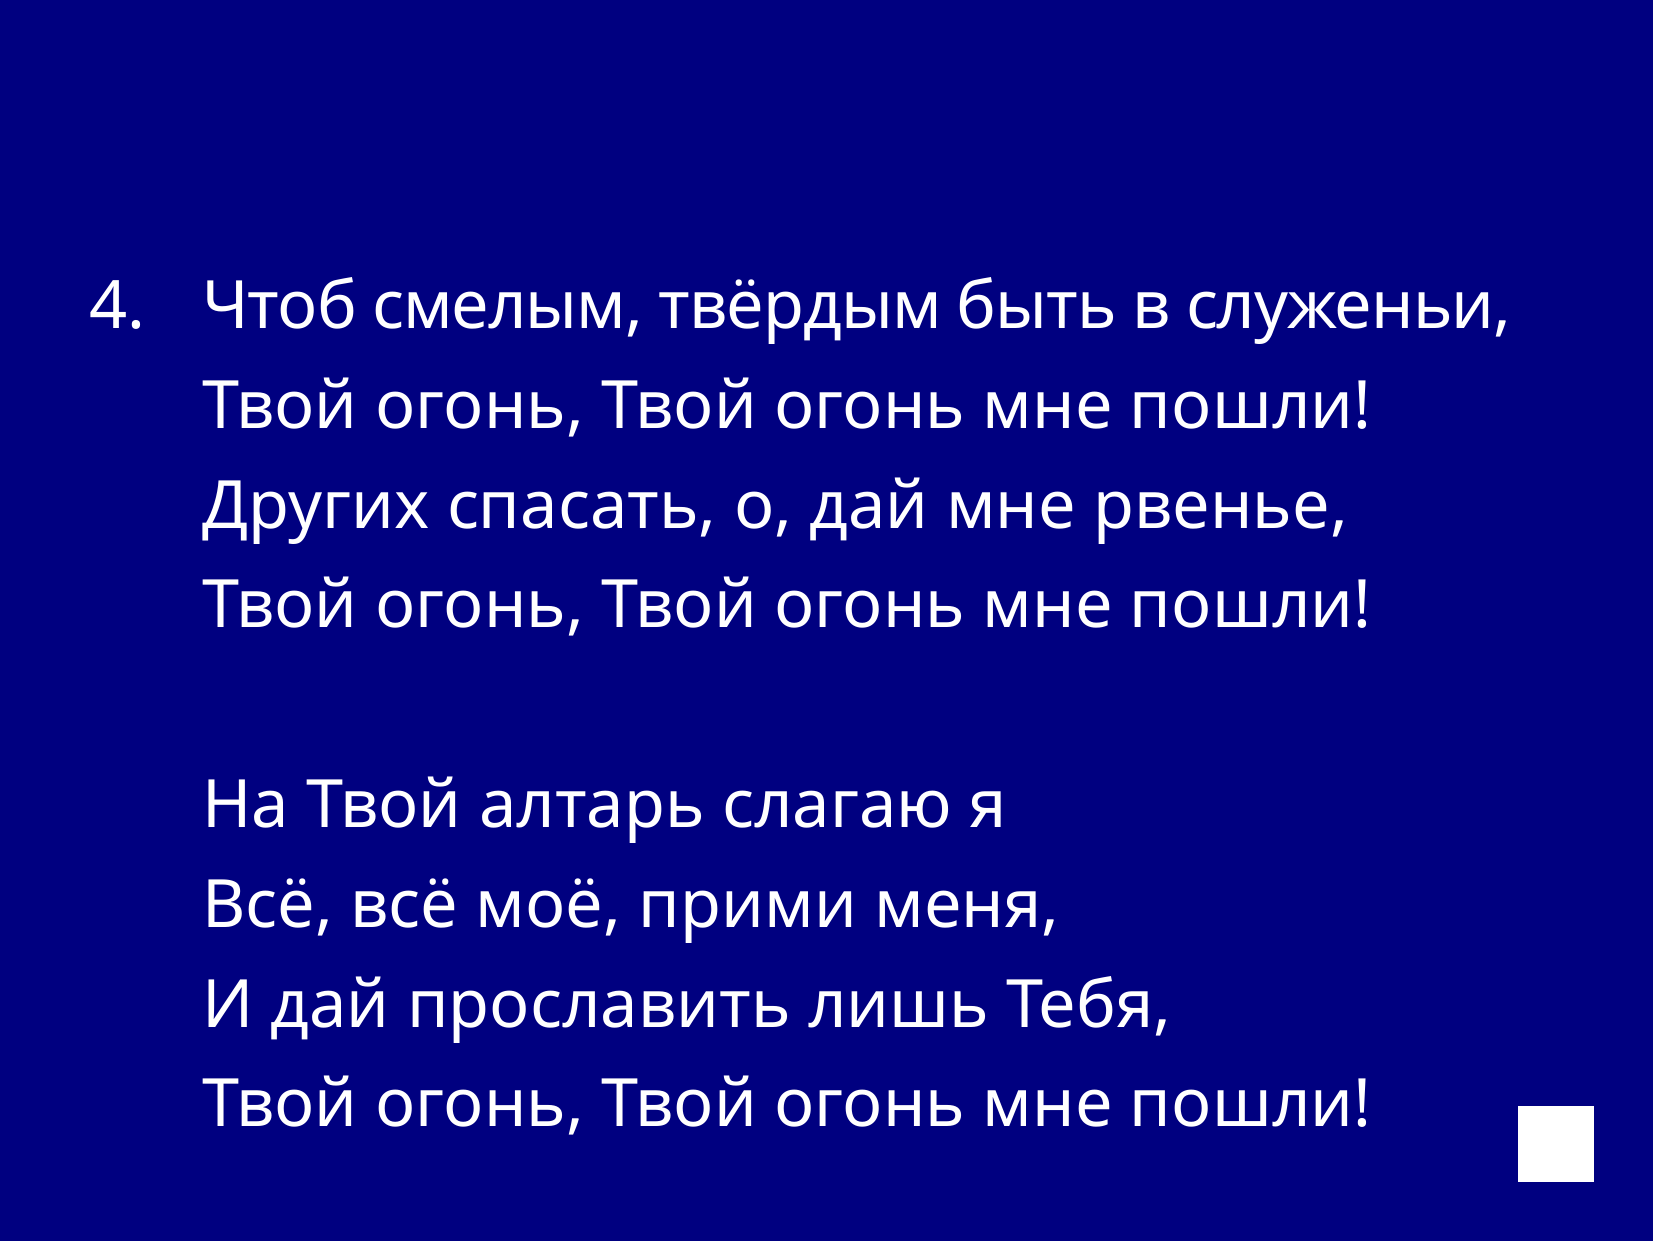

4.	Чтоб смелым, твёрдым быть в служеньи,
	Твой огонь, Твой огонь мне пошли!
	Других спасать, о, дай мне рвенье,
	Твой огонь, Твой огонь мне пошли!
	На Твой алтарь слагаю я
	Всё, всё моё, прими меня,
	И дай прославить лишь Тебя,
	Твой огонь, Твой огонь мне пошли!